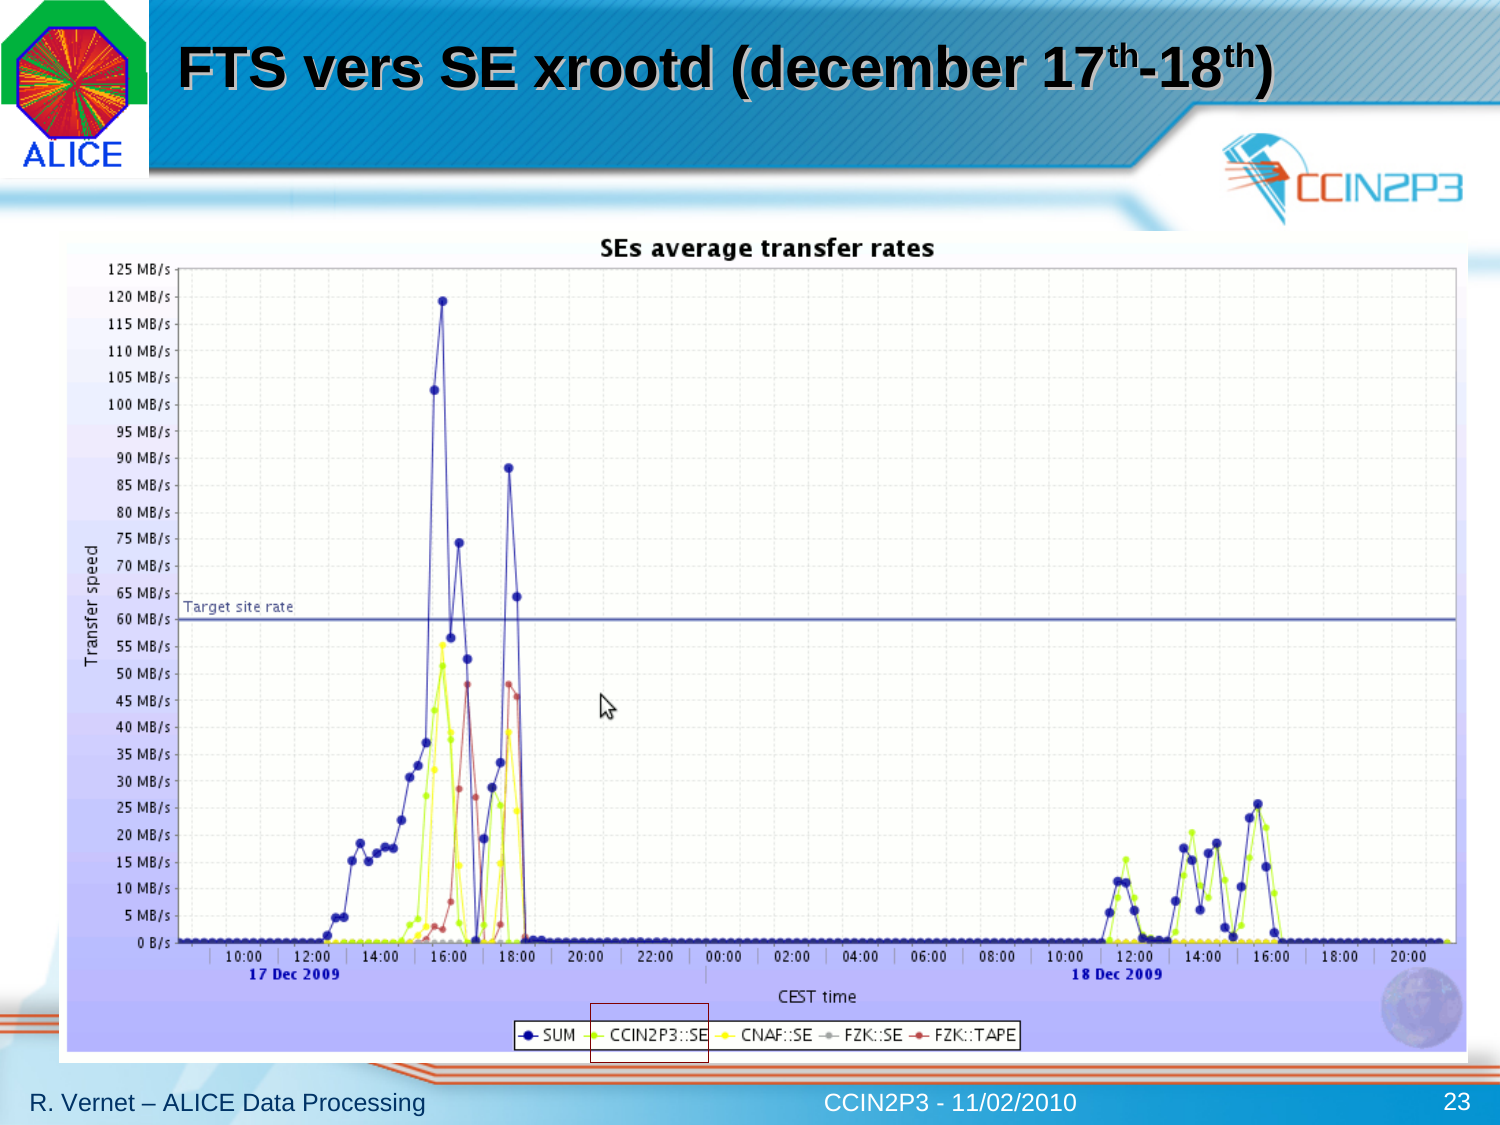

# FTS vers SE xrootd (december 17th-18th)
23
R. Vernet